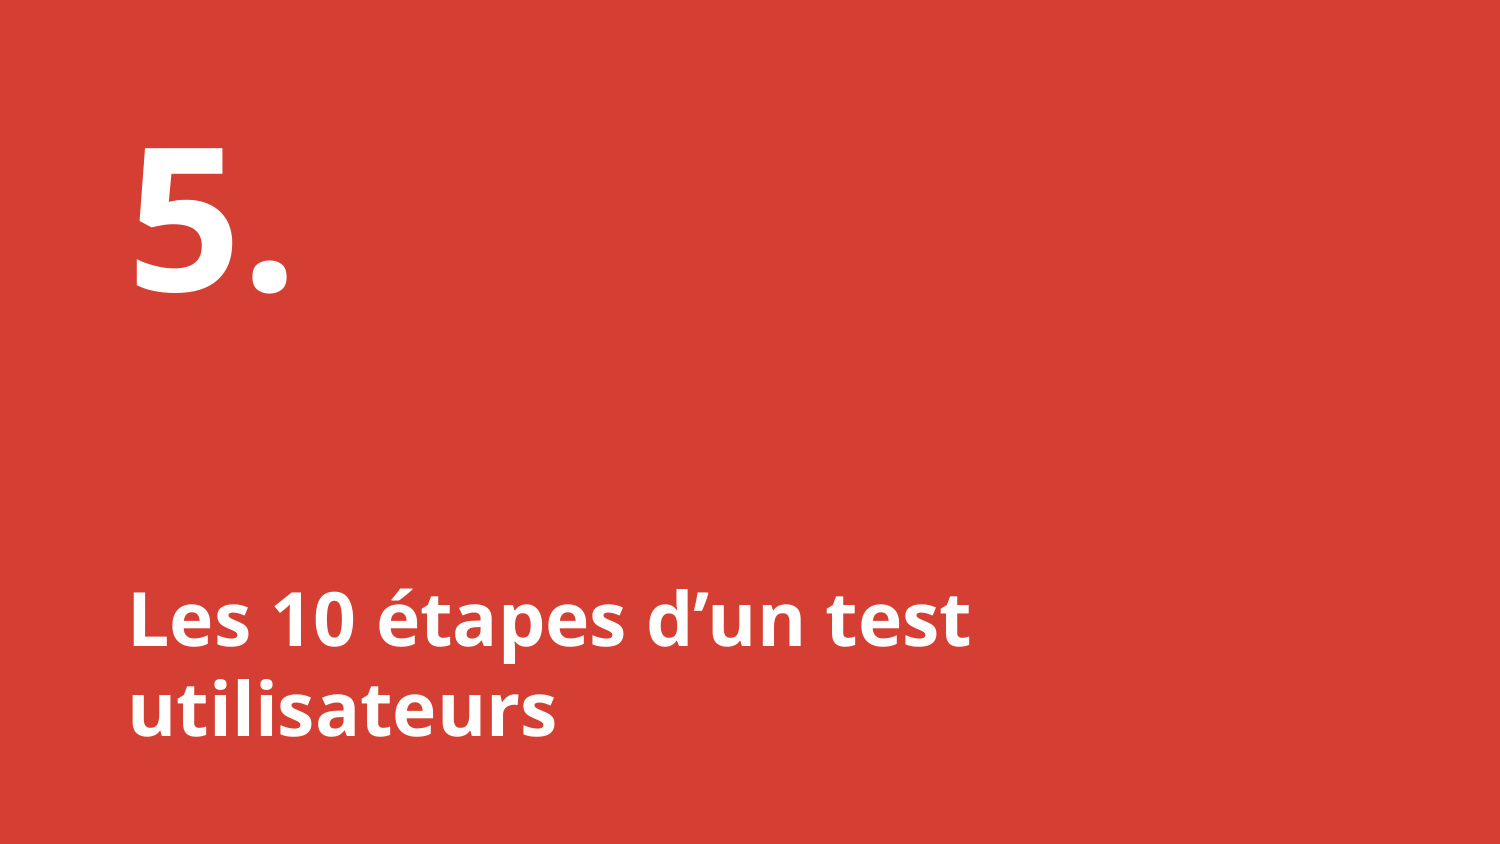

# 5. Les 10 étapes d’un test utilisateurs